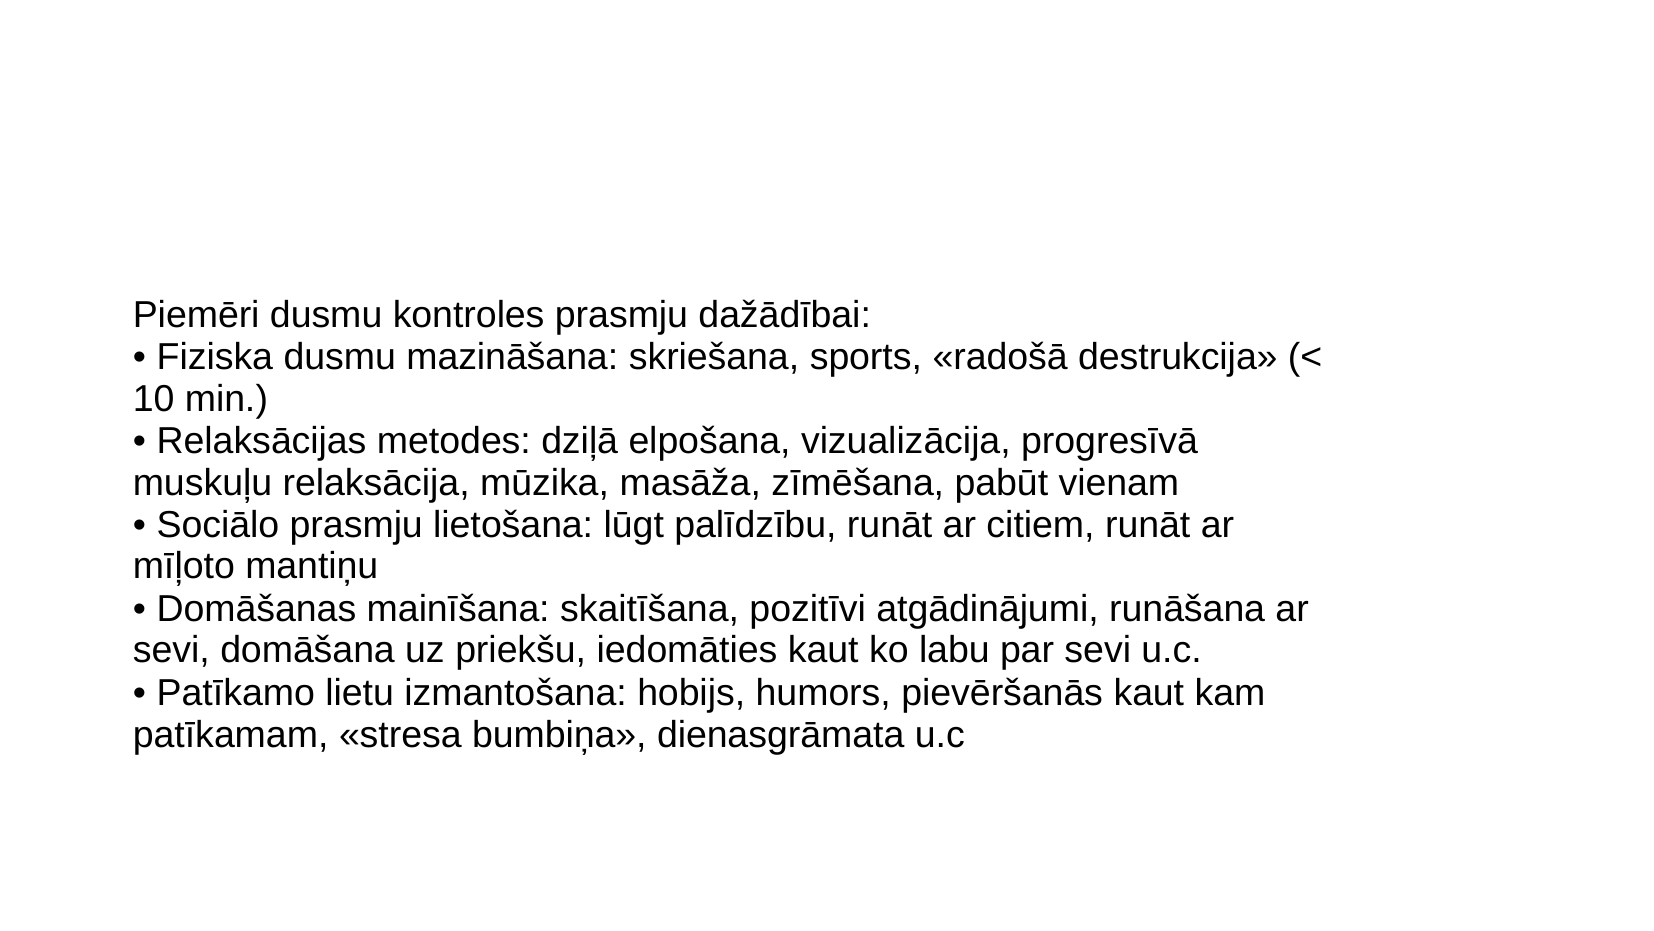

Piemēri dusmu kontroles prasmju dažādībai:
• Fiziska dusmu mazināšana: skriešana, sports, «radošā destrukcija» (<
10 min.)
• Relaksācijas metodes: dziļā elpošana, vizualizācija, progresīvā
muskuļu relaksācija, mūzika, masāža, zīmēšana, pabūt vienam
• Sociālo prasmju lietošana: lūgt palīdzību, runāt ar citiem, runāt ar
mīļoto mantiņu
• Domāšanas mainīšana: skaitīšana, pozitīvi atgādinājumi, runāšana ar
sevi, domāšana uz priekšu, iedomāties kaut ko labu par sevi u.c.
• Patīkamo lietu izmantošana: hobijs, humors, pievēršanās kaut kam
patīkamam, «stresa bumbiņa», dienasgrāmata u.c